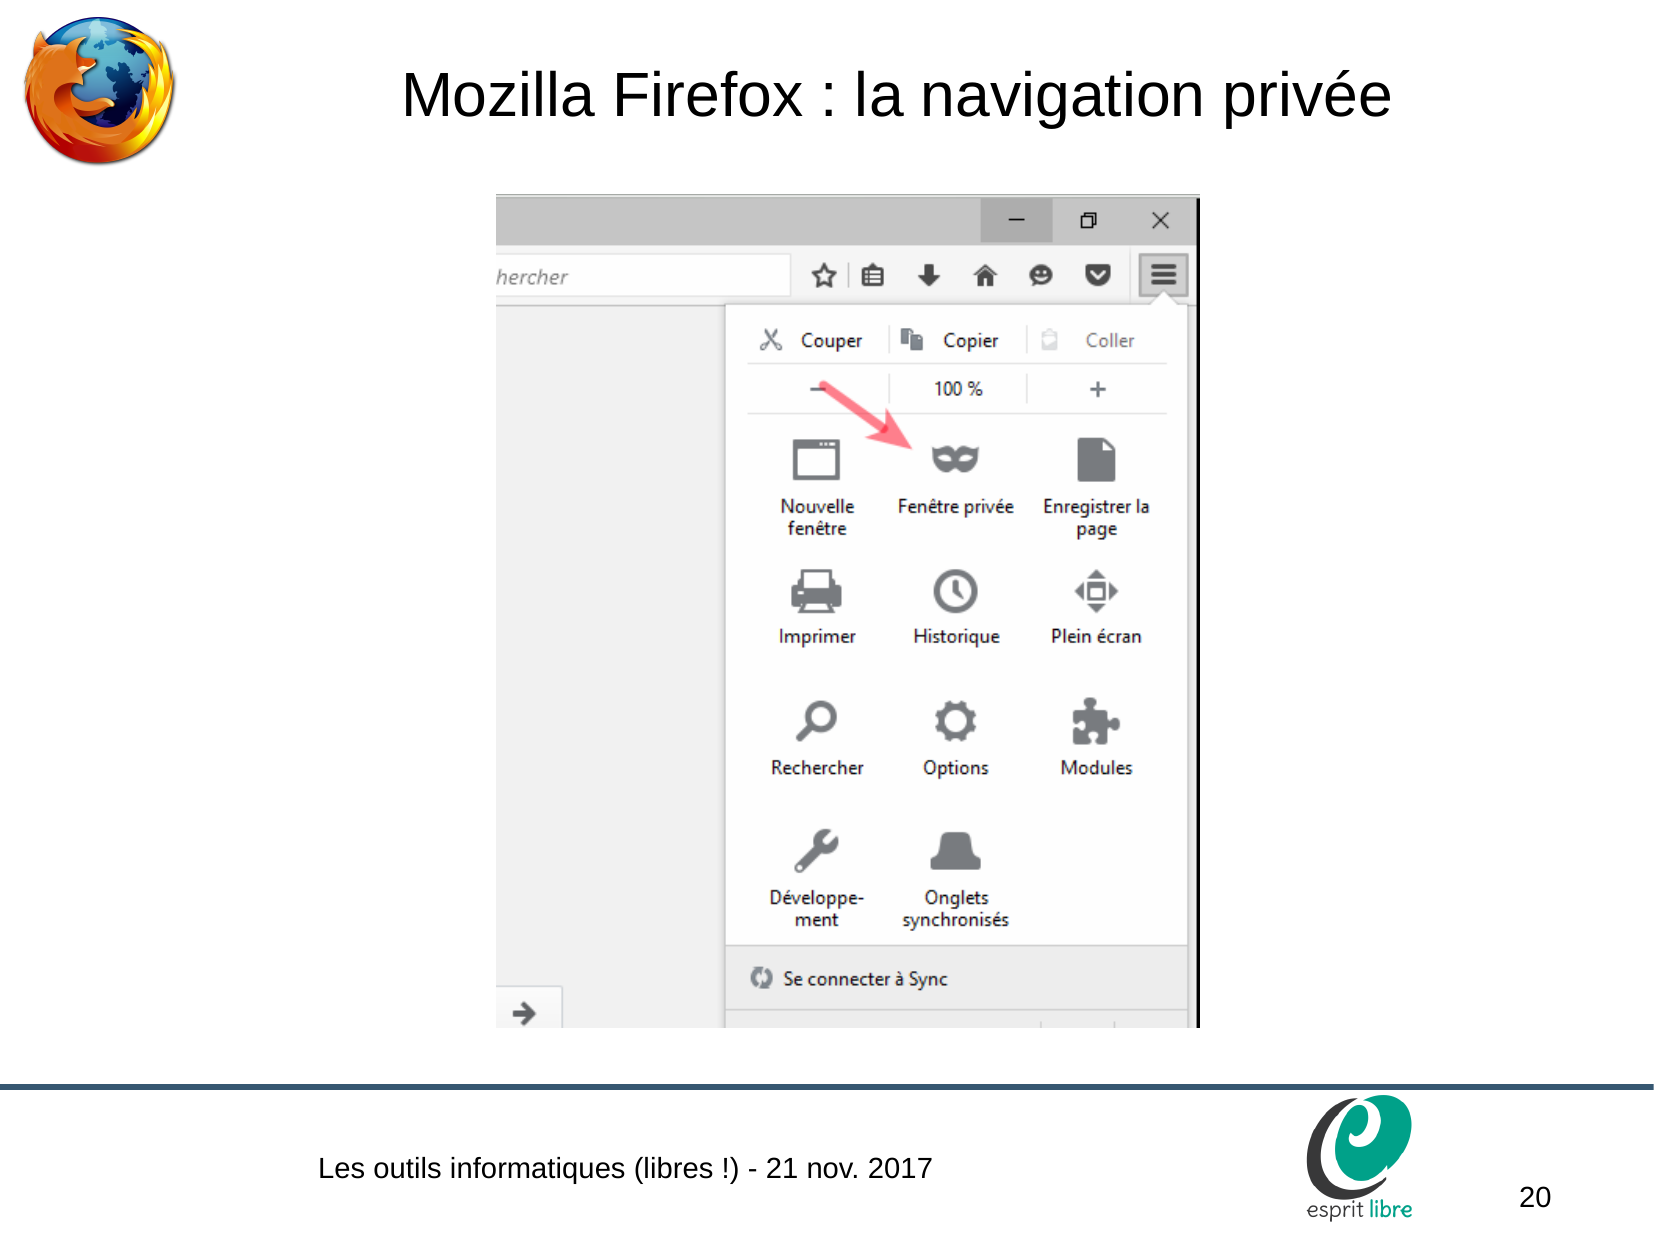

# Mozilla Firefox : la navigation privée
Les outils informatiques (libres !) - 21 nov. 2017